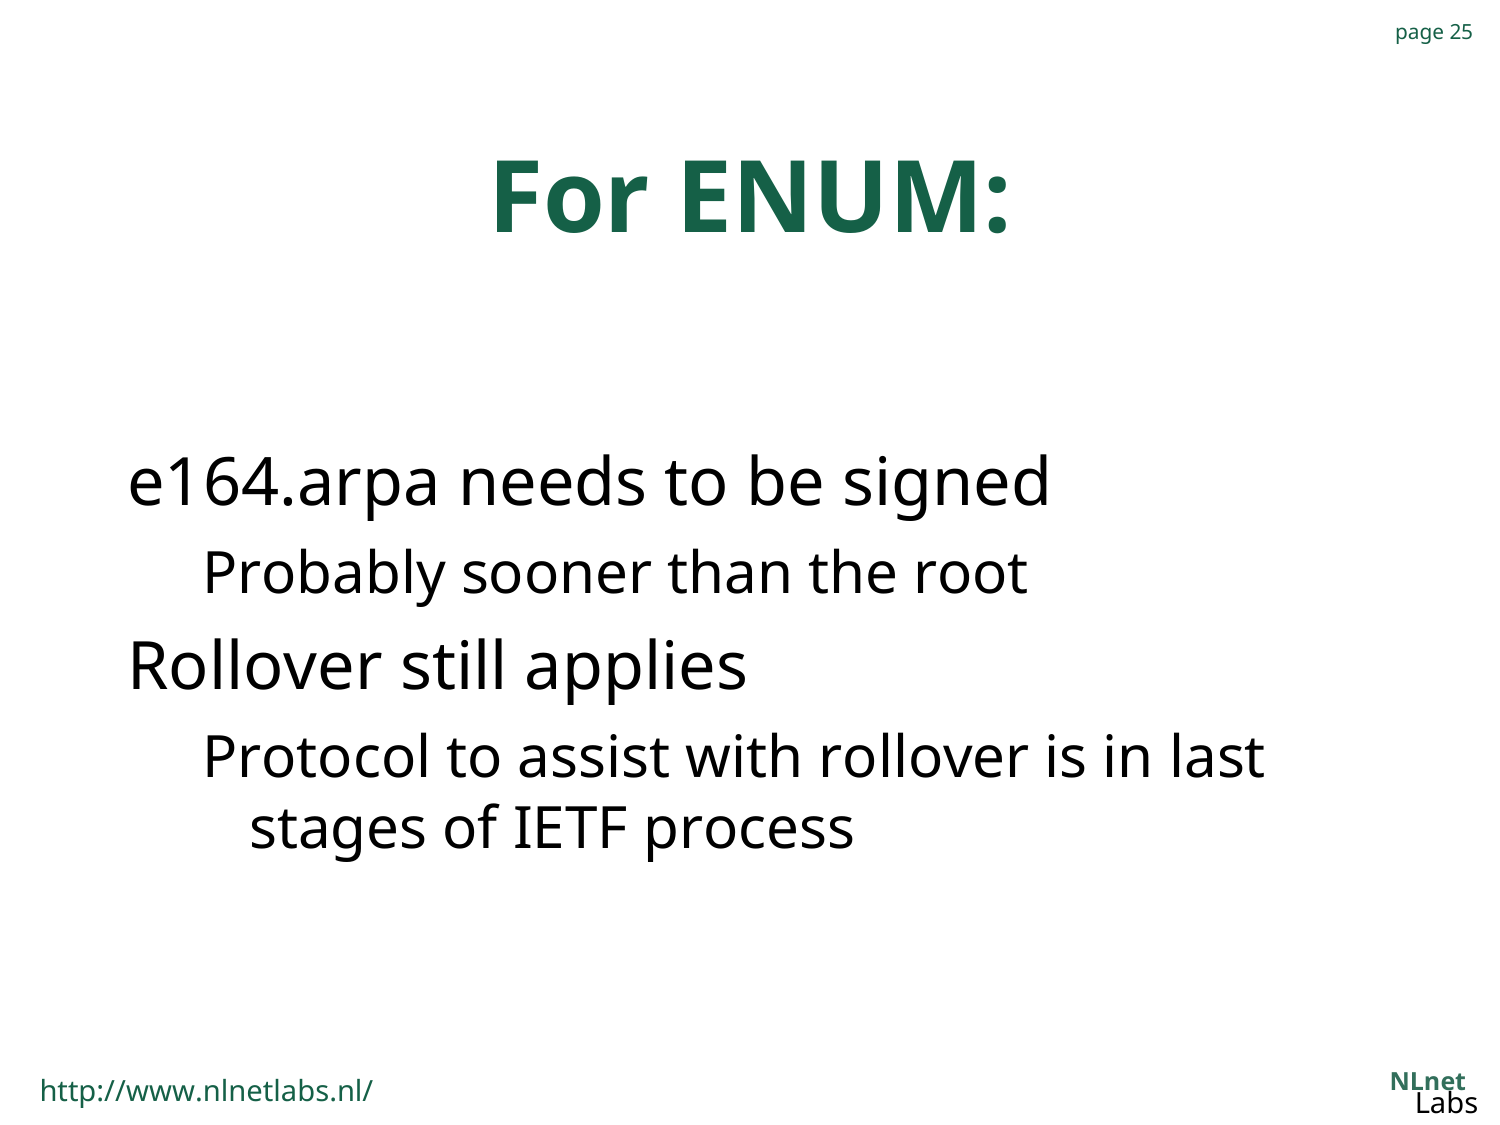

# For ENUM:
e164.arpa needs to be signed
Probably sooner than the root
Rollover still applies
Protocol to assist with rollover is in last stages of IETF process